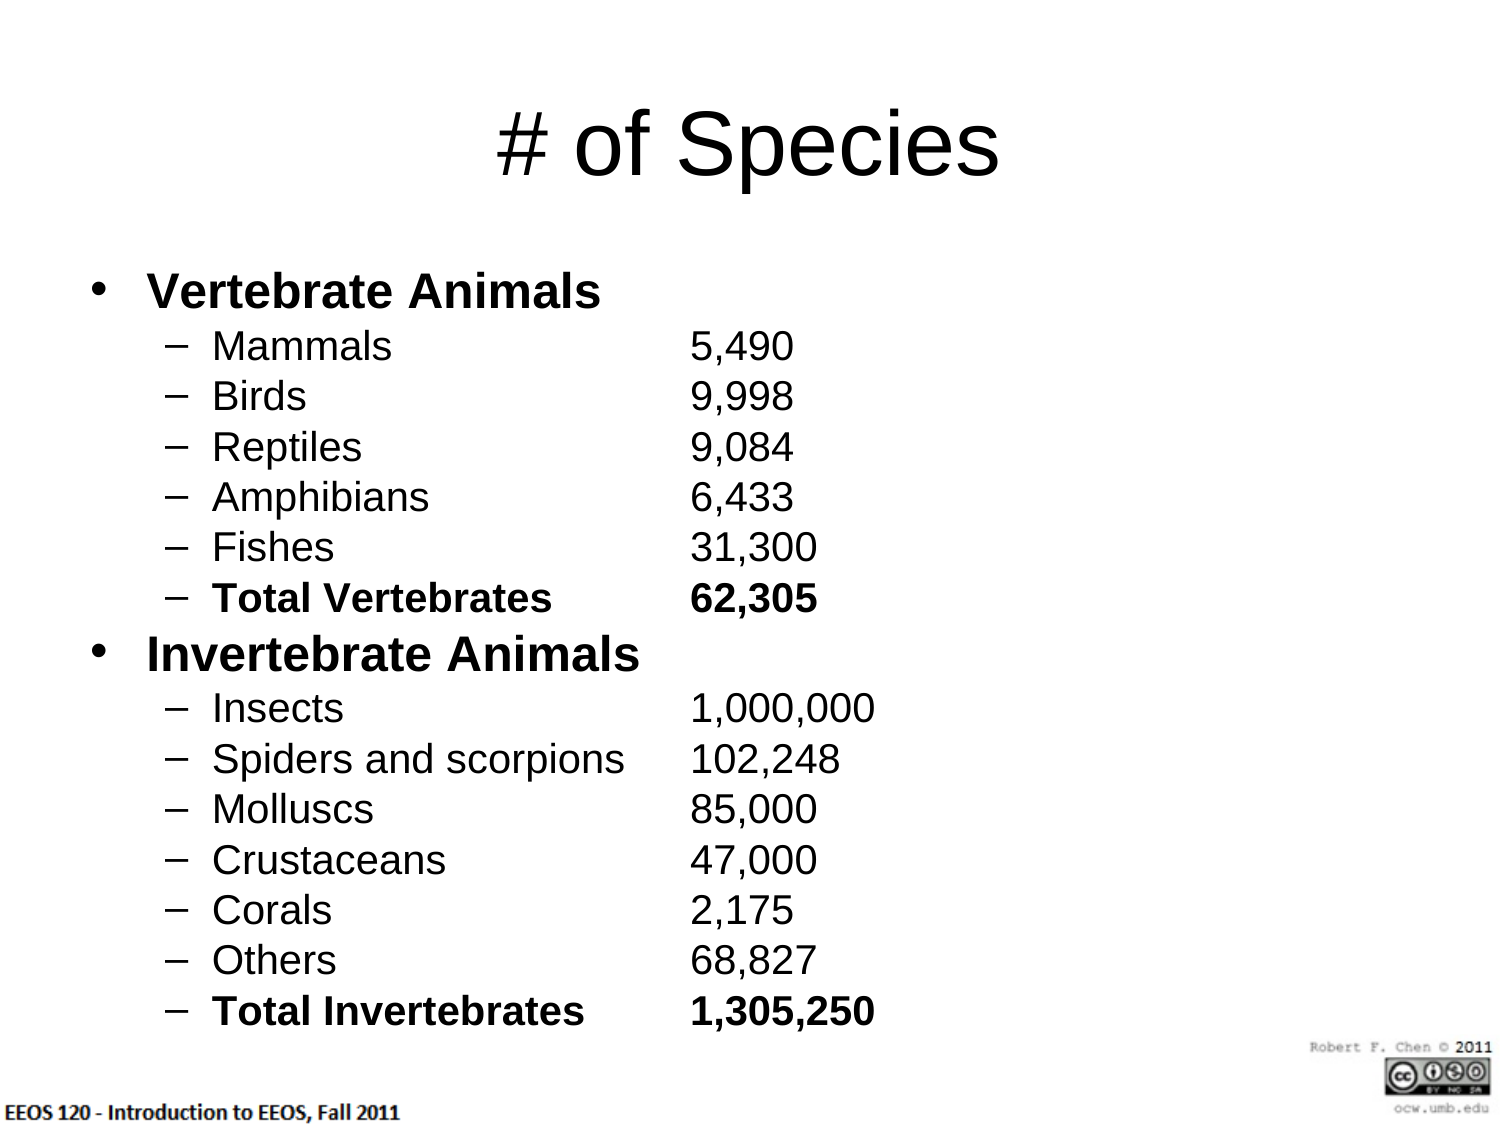

# # of Species
Vertebrate Animals
Mammals		5,490
Birds			9,998
Reptiles			9,084
Amphibians		6,433
Fishes			31,300
Total Vertebrates	62,305
Invertebrate Animals
Insects			1,000,000
Spiders and scorpions	102,248
Molluscs			85,000
Crustaceans		47,000
Corals			2,175
Others			68,827
Total Invertebrates	1,305,250